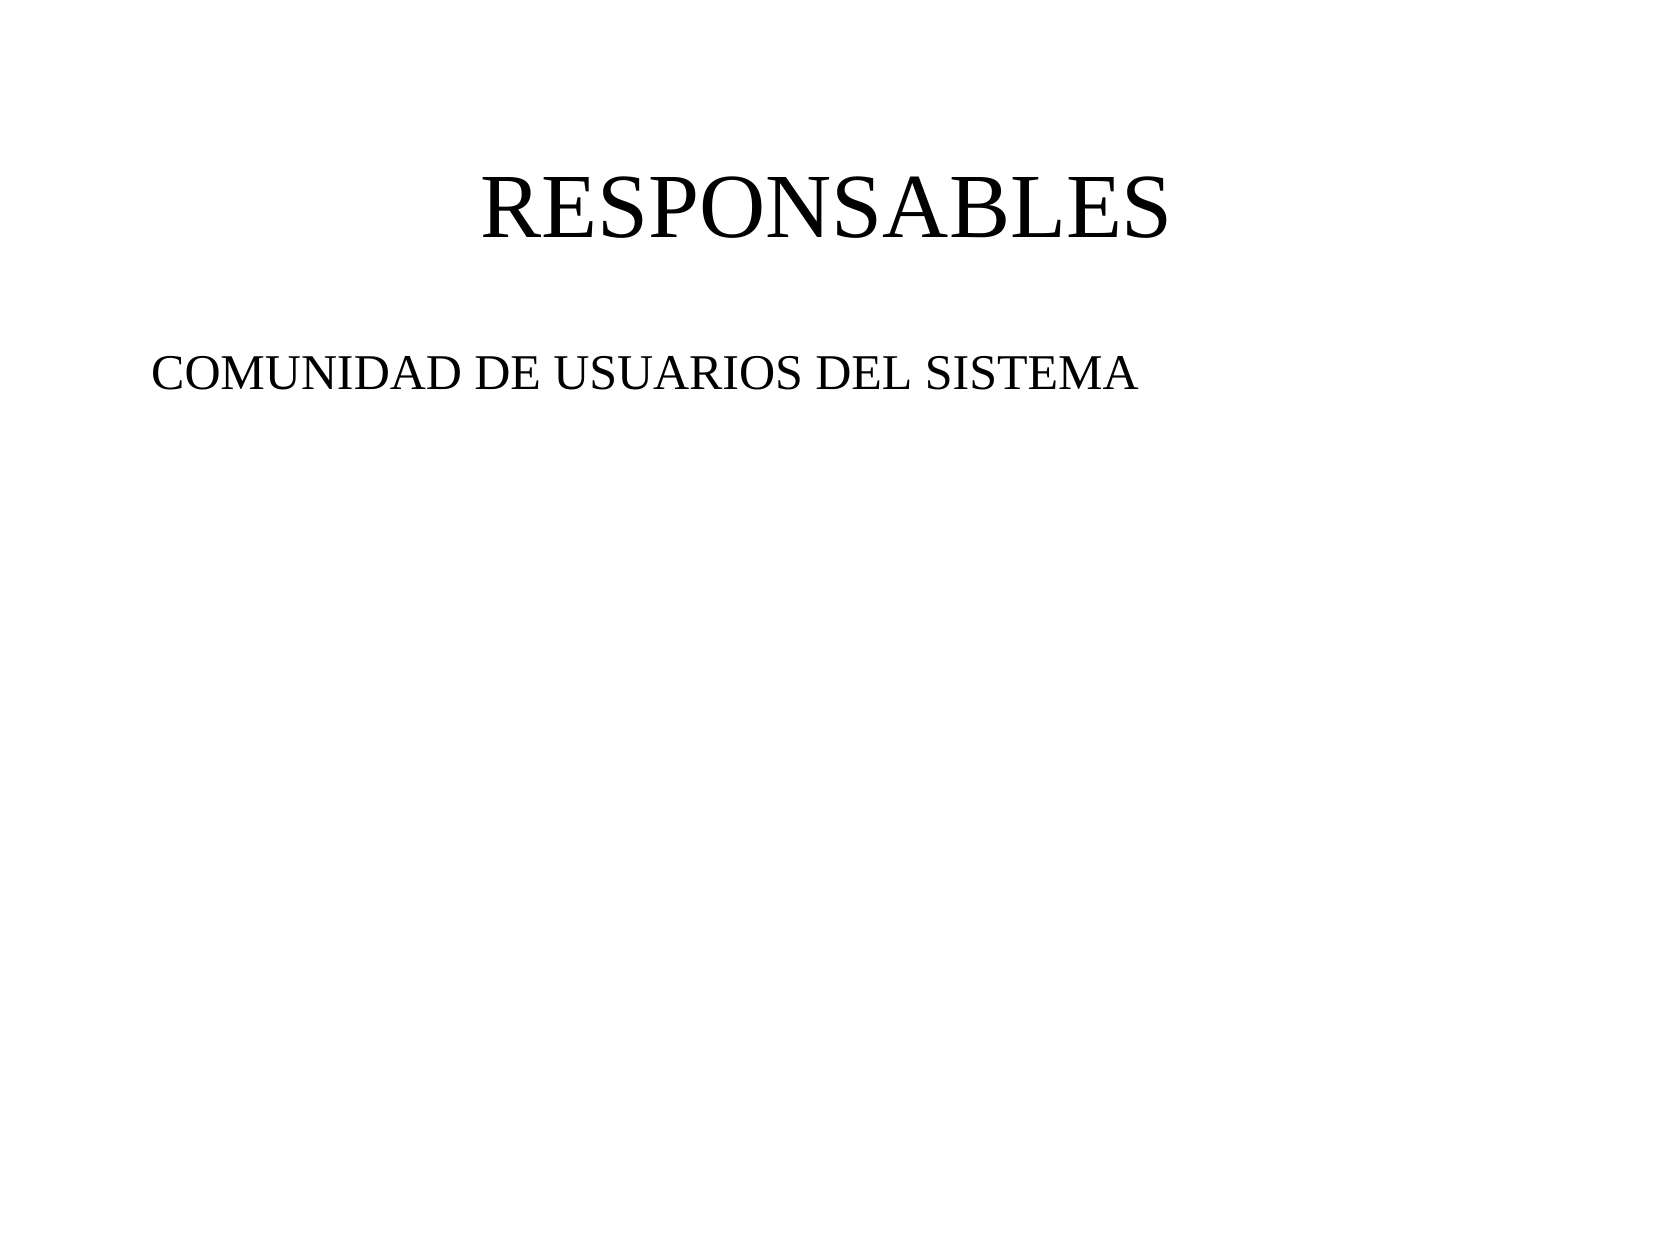

# RESPONSABLES
 COMUNIDAD DE USUARIOS DEL SISTEMA